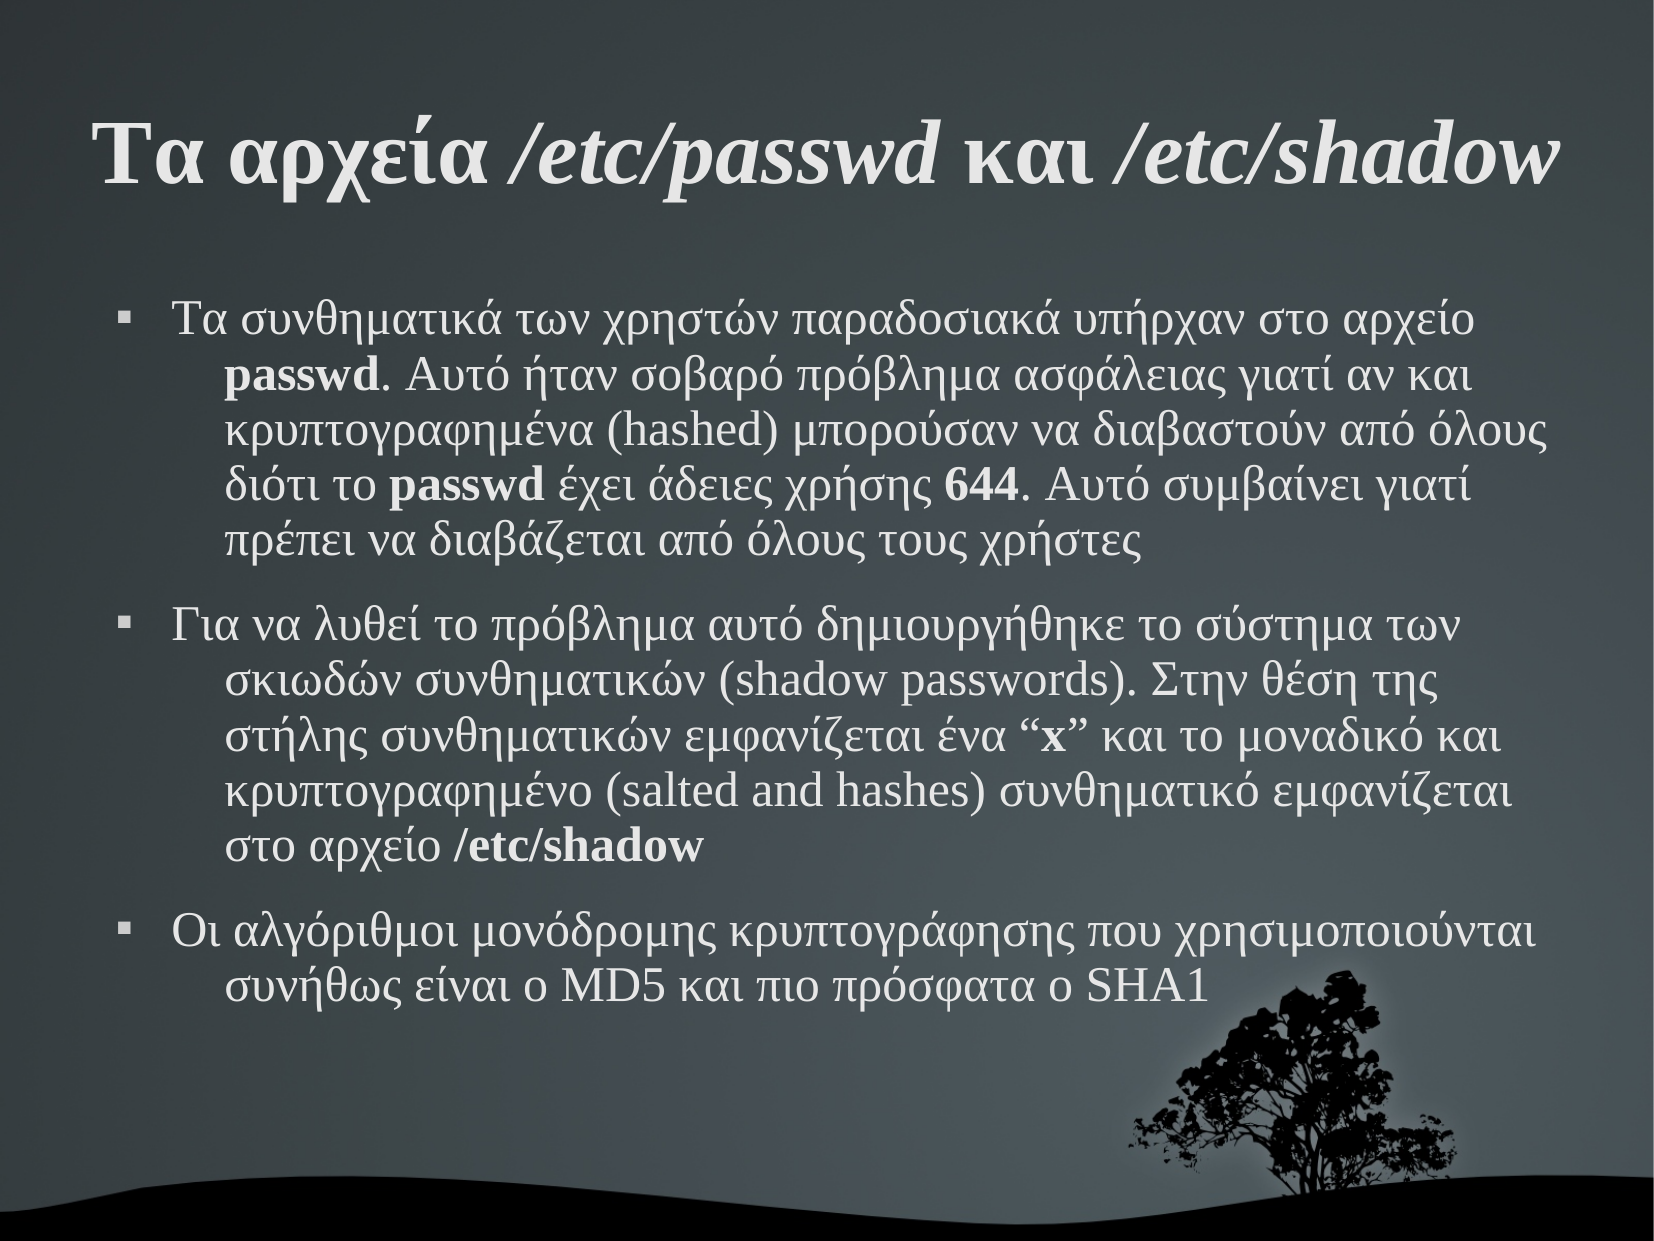

# Τα αρχεία /etc/passwd και /etc/shadow
Τα συνθηματικά των χρηστών παραδοσιακά υπήρχαν στο αρχείο passwd. Αυτό ήταν σοβαρό πρόβλημα ασφάλειας γιατί αν και κρυπτογραφημένα (hashed) μπορούσαν να διαβαστούν από όλους διότι το passwd έχει άδειες χρήσης 644. Αυτό συμβαίνει γιατί πρέπει να διαβάζεται από όλους τους χρήστες
Για να λυθεί το πρόβλημα αυτό δημιουργήθηκε το σύστημα των σκιωδών συνθηματικών (shadow passwords). Στην θέση της στήλης συνθηματικών εμφανίζεται ένα “x” και το μοναδικό και κρυπτογραφημένο (salted and hashes) συνθηματικό εμφανίζεται στο αρχείο /etc/shadow
Οι αλγόριθμοι μονόδρομης κρυπτογράφησης που χρησιμοποιούνται συνήθως είναι o MD5 και πιο πρόσφατα ο SHA1